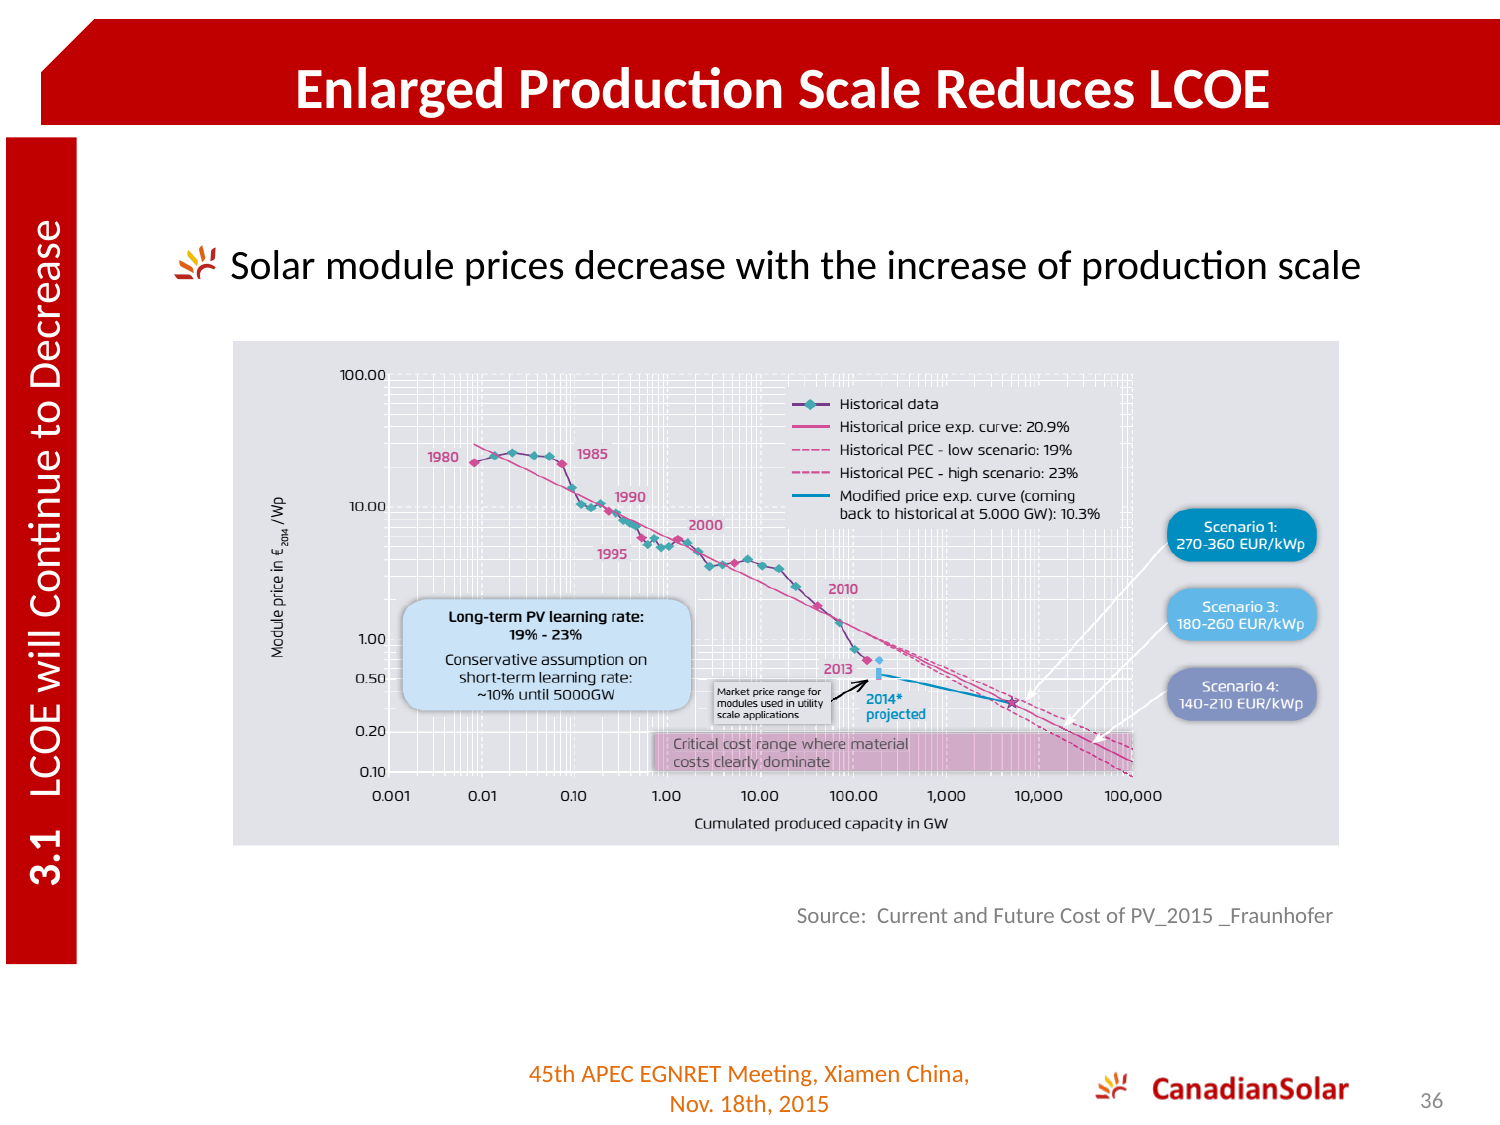

Enlarged Production Scale Reduces LCOE
 3.1 LCOE will Continue to Decrease
Solar module prices decrease with the increase of production scale
Source: Current and Future Cost of PV_2015 _Fraunhofer
45th APEC EGNRET Meeting, Xiamen China, Nov. 18th, 2015